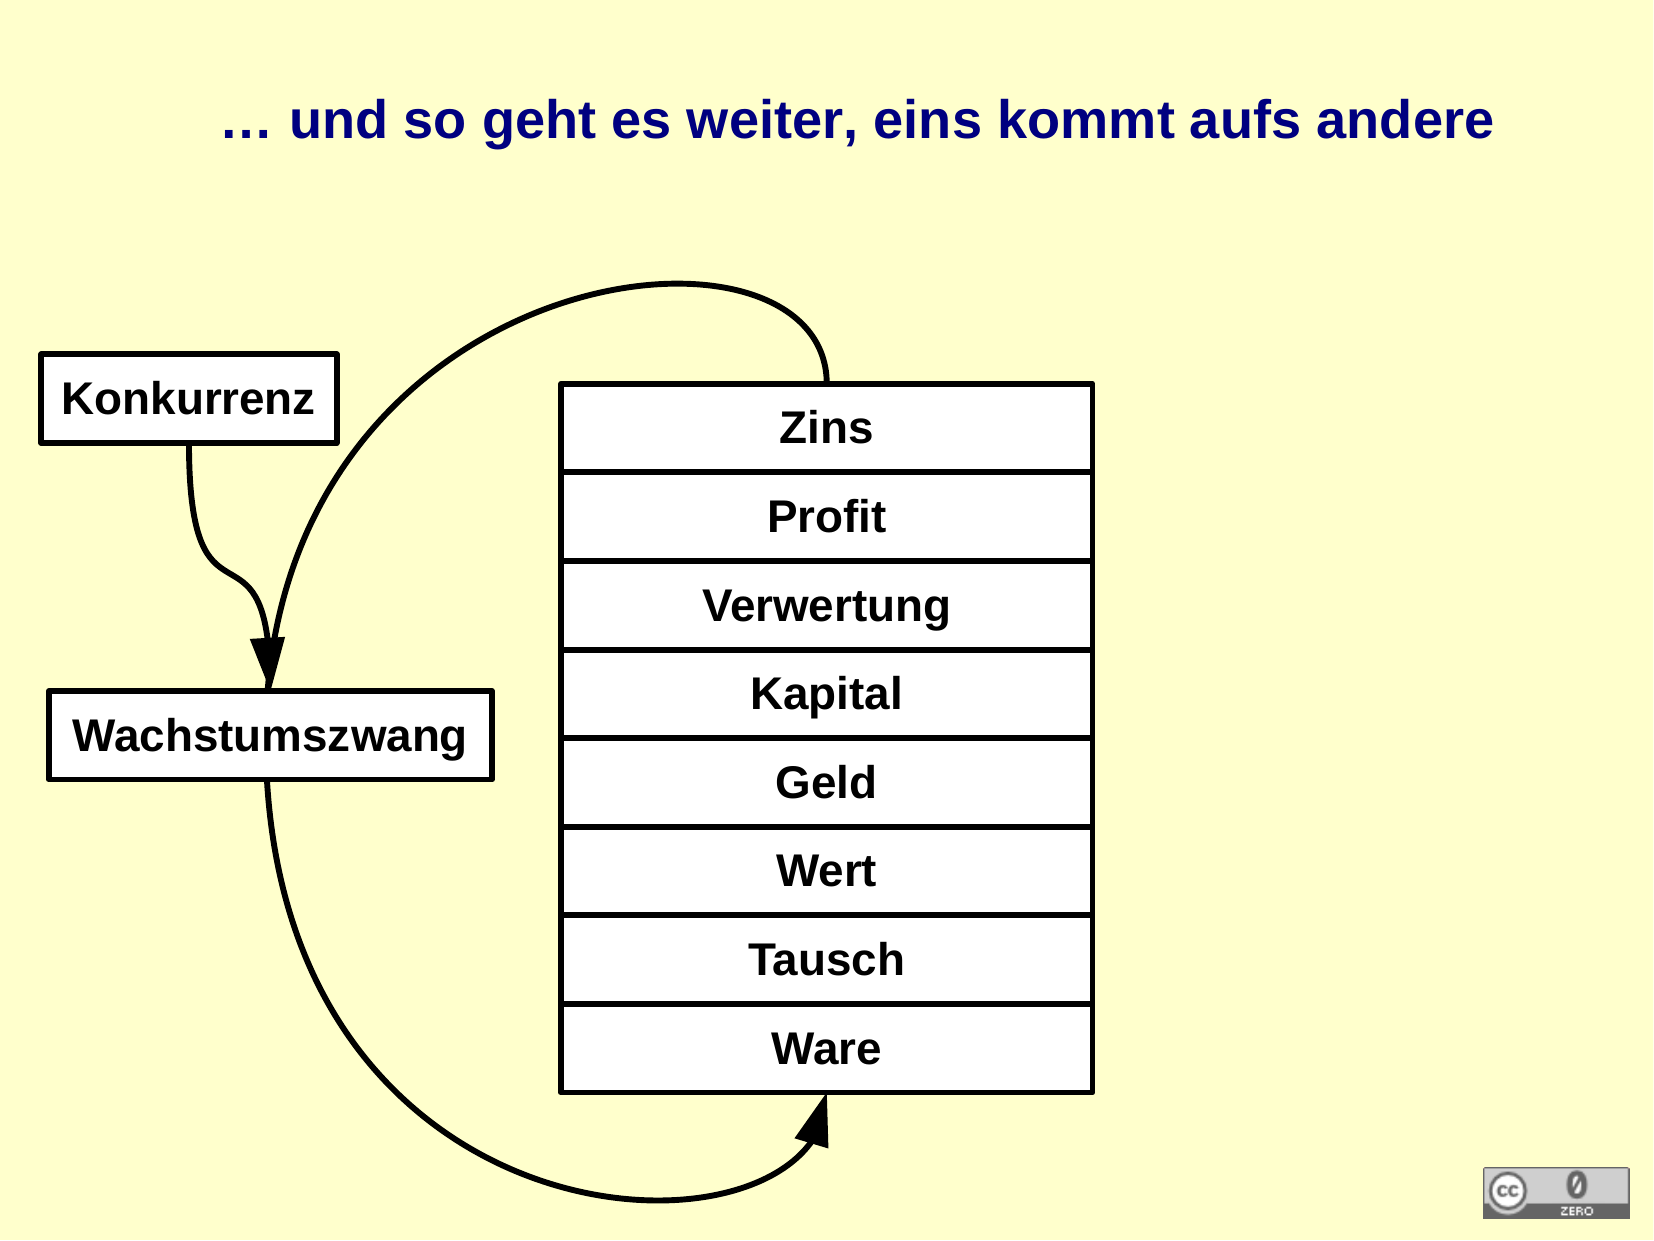

# … und so geht es weiter, eins kommt aufs andere
Konkurrenz
Zins
Profit
Verwertung
Kapital
Wachstumszwang
Geld
Wert
Tausch
Ware